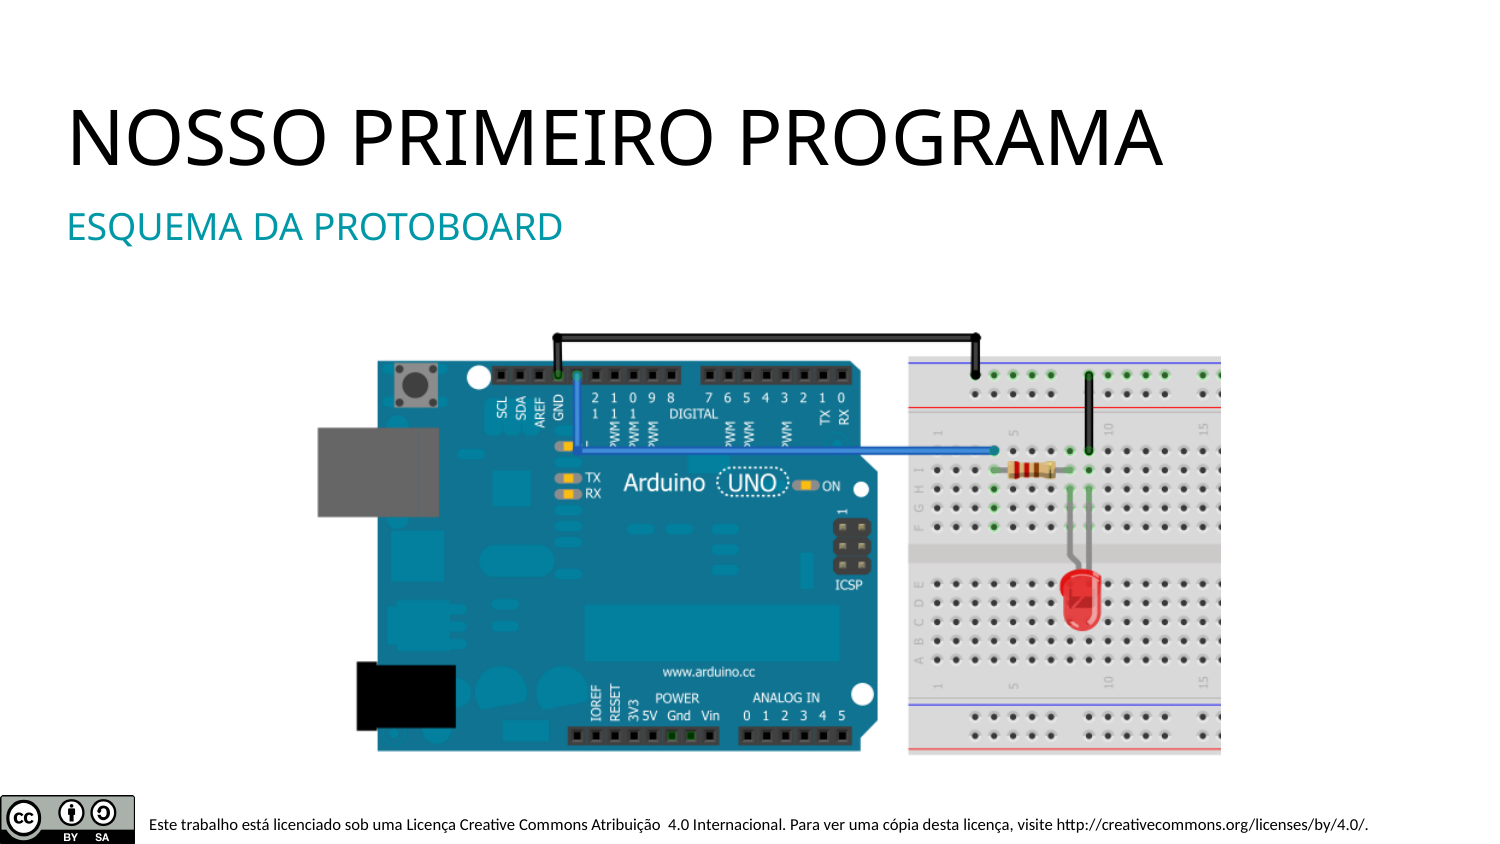

# NOSSO PRIMEIRO PROGRAMA
ESQUEMA DA PROTOBOARD
Este trabalho está licenciado sob uma Licença Creative Commons Atribuição 4.0 Internacional. Para ver uma cópia desta licença, visite http://creativecommons.org/licenses/by/4.0/.